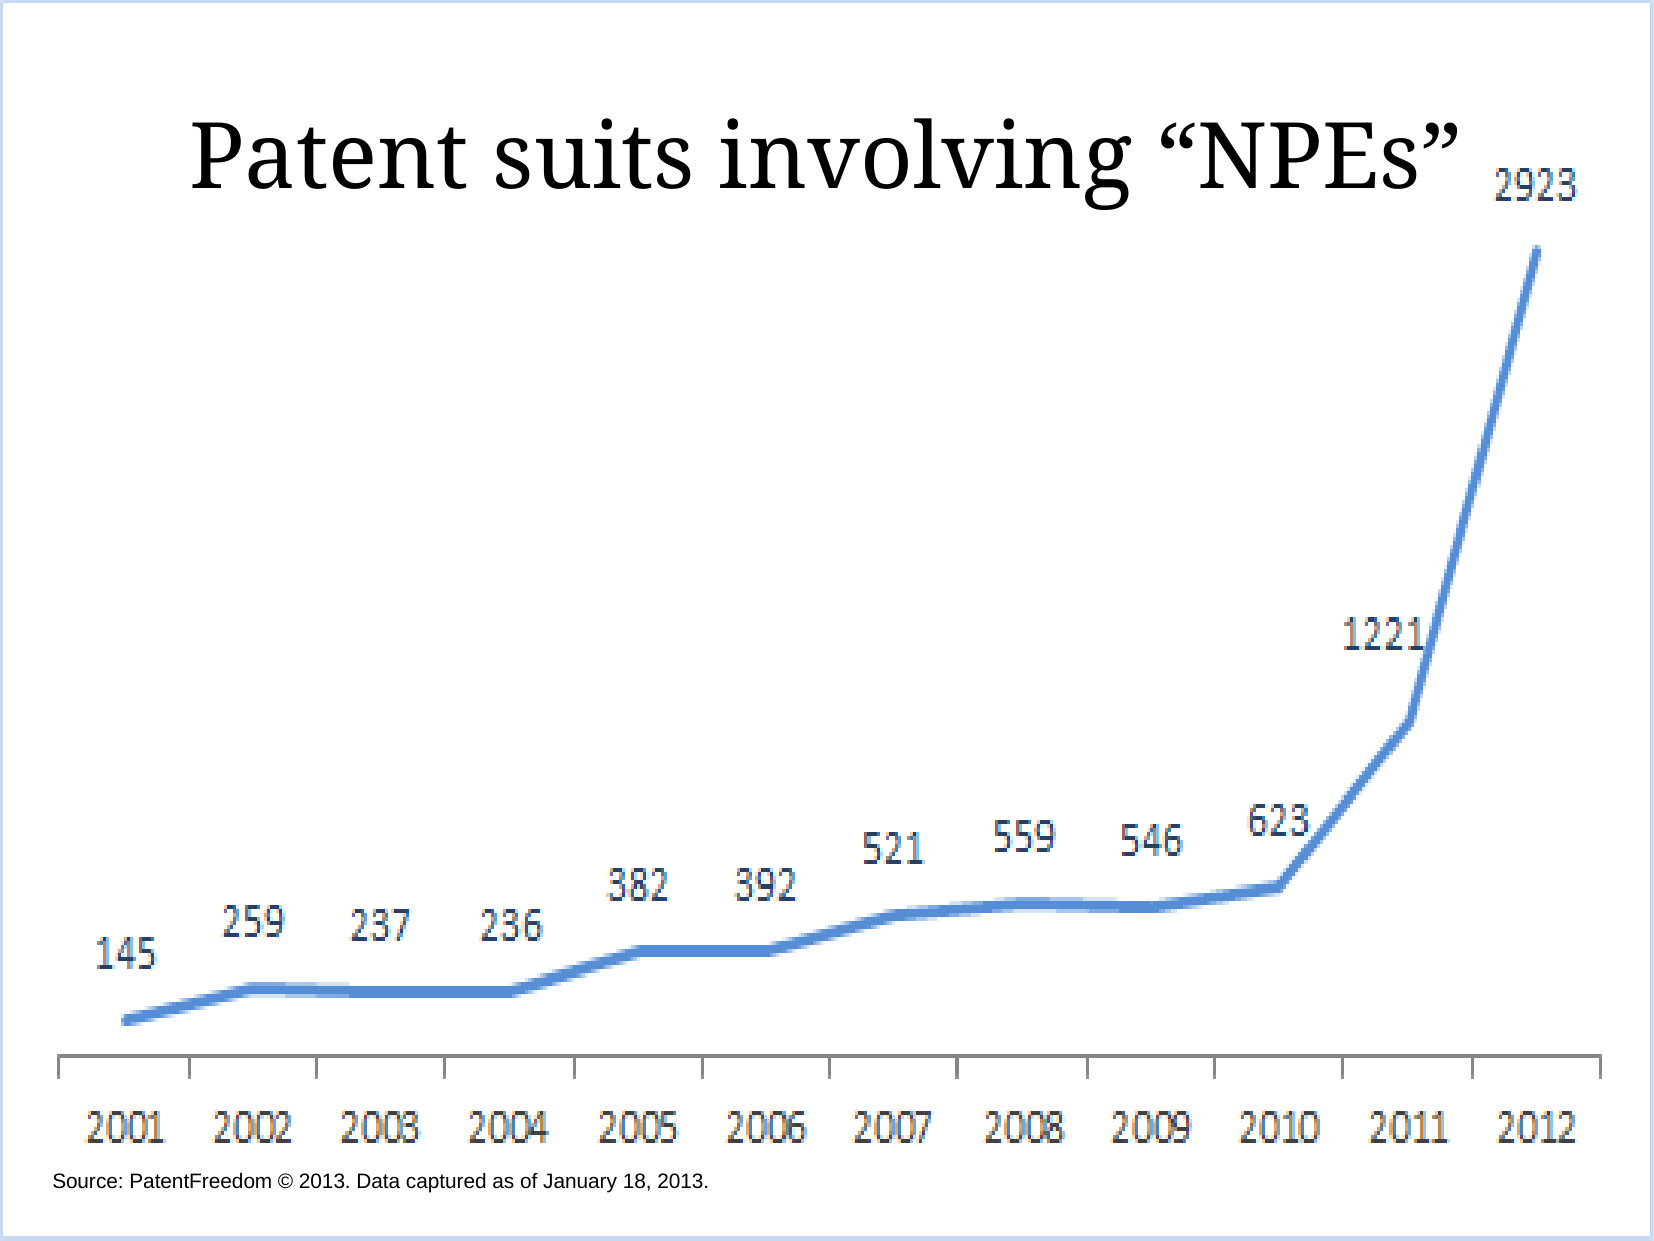

# Patent suits involving “NPEs”
Source: PatentFreedom © 2013. Data captured as of January 18, 2013.